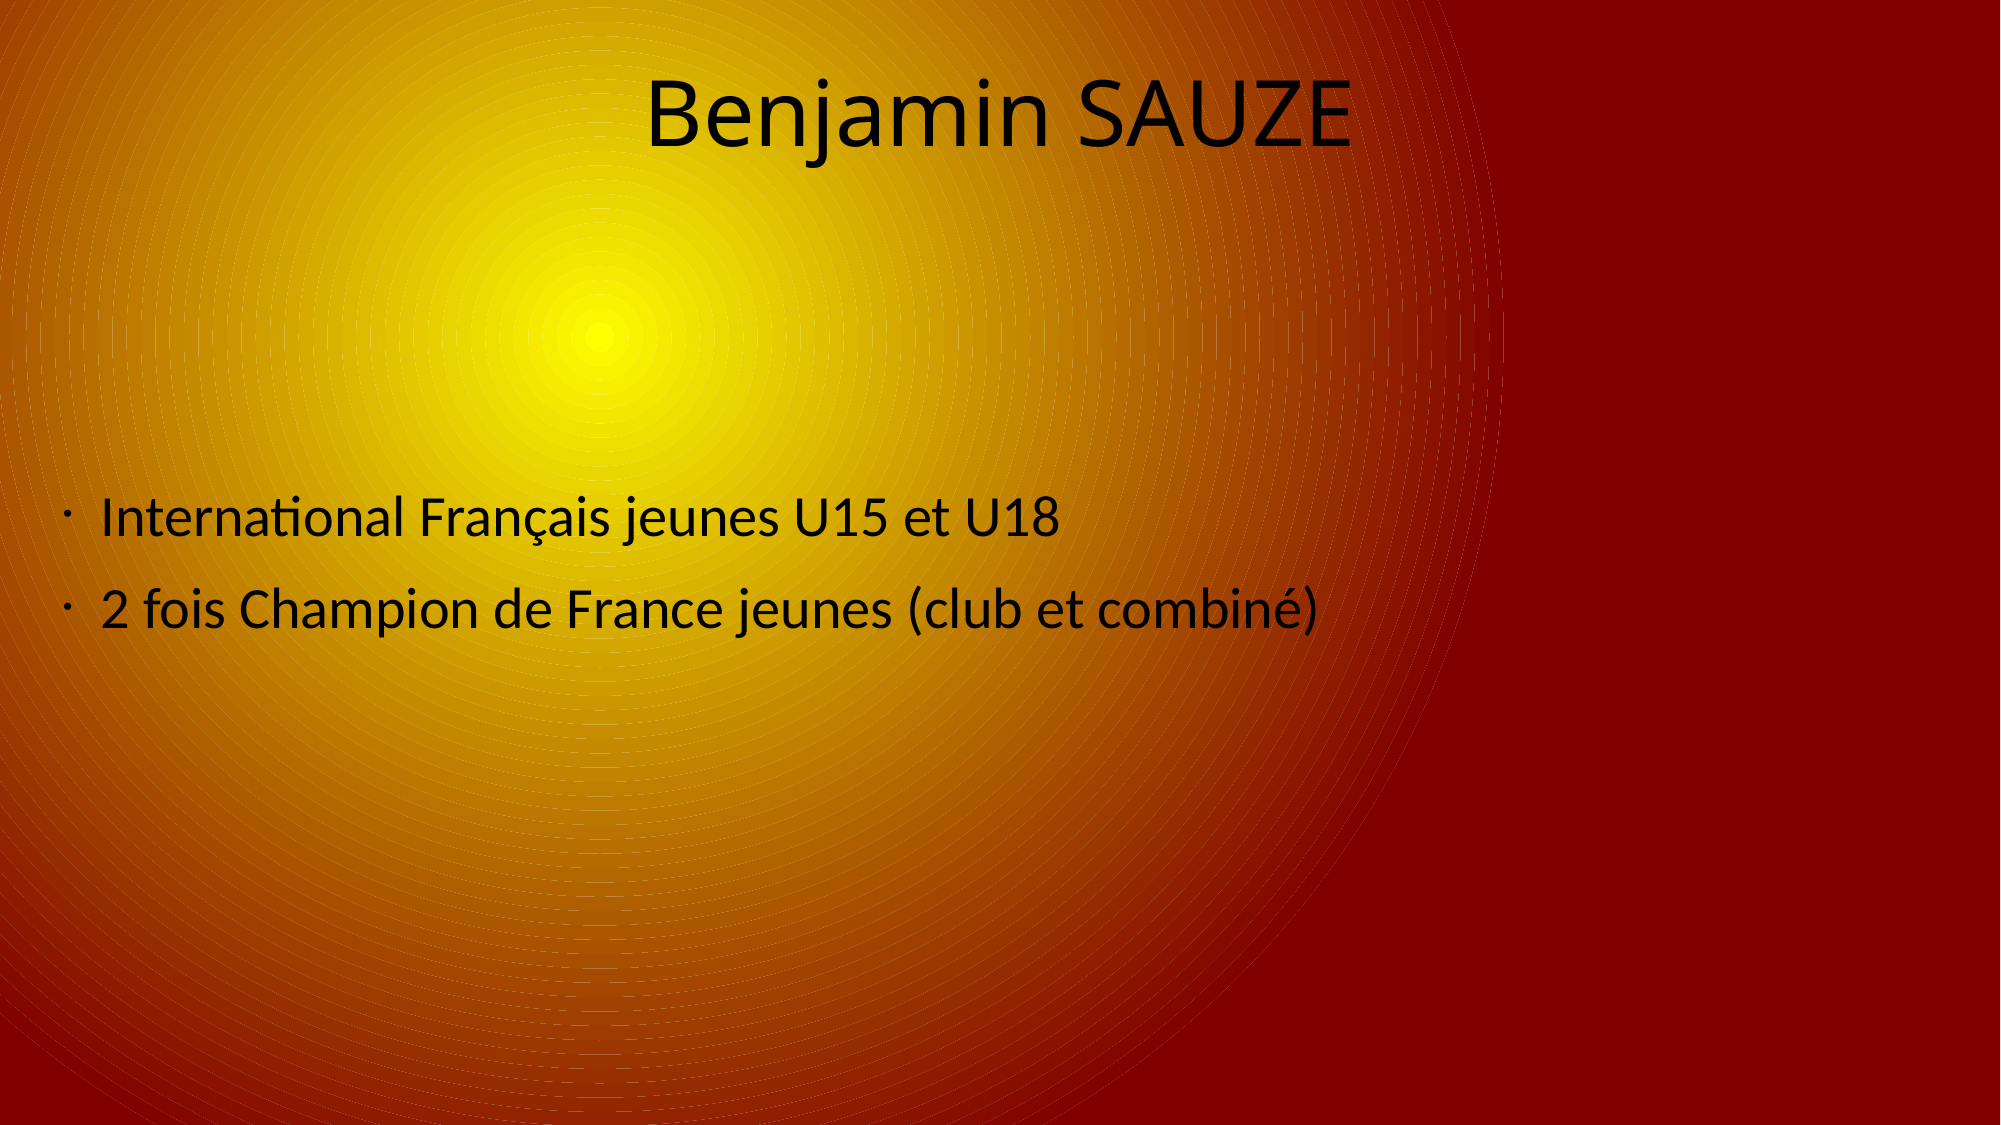

# Benjamin SAUZE
International Français jeunes U15 et U18
2 fois Champion de France jeunes (club et combiné)